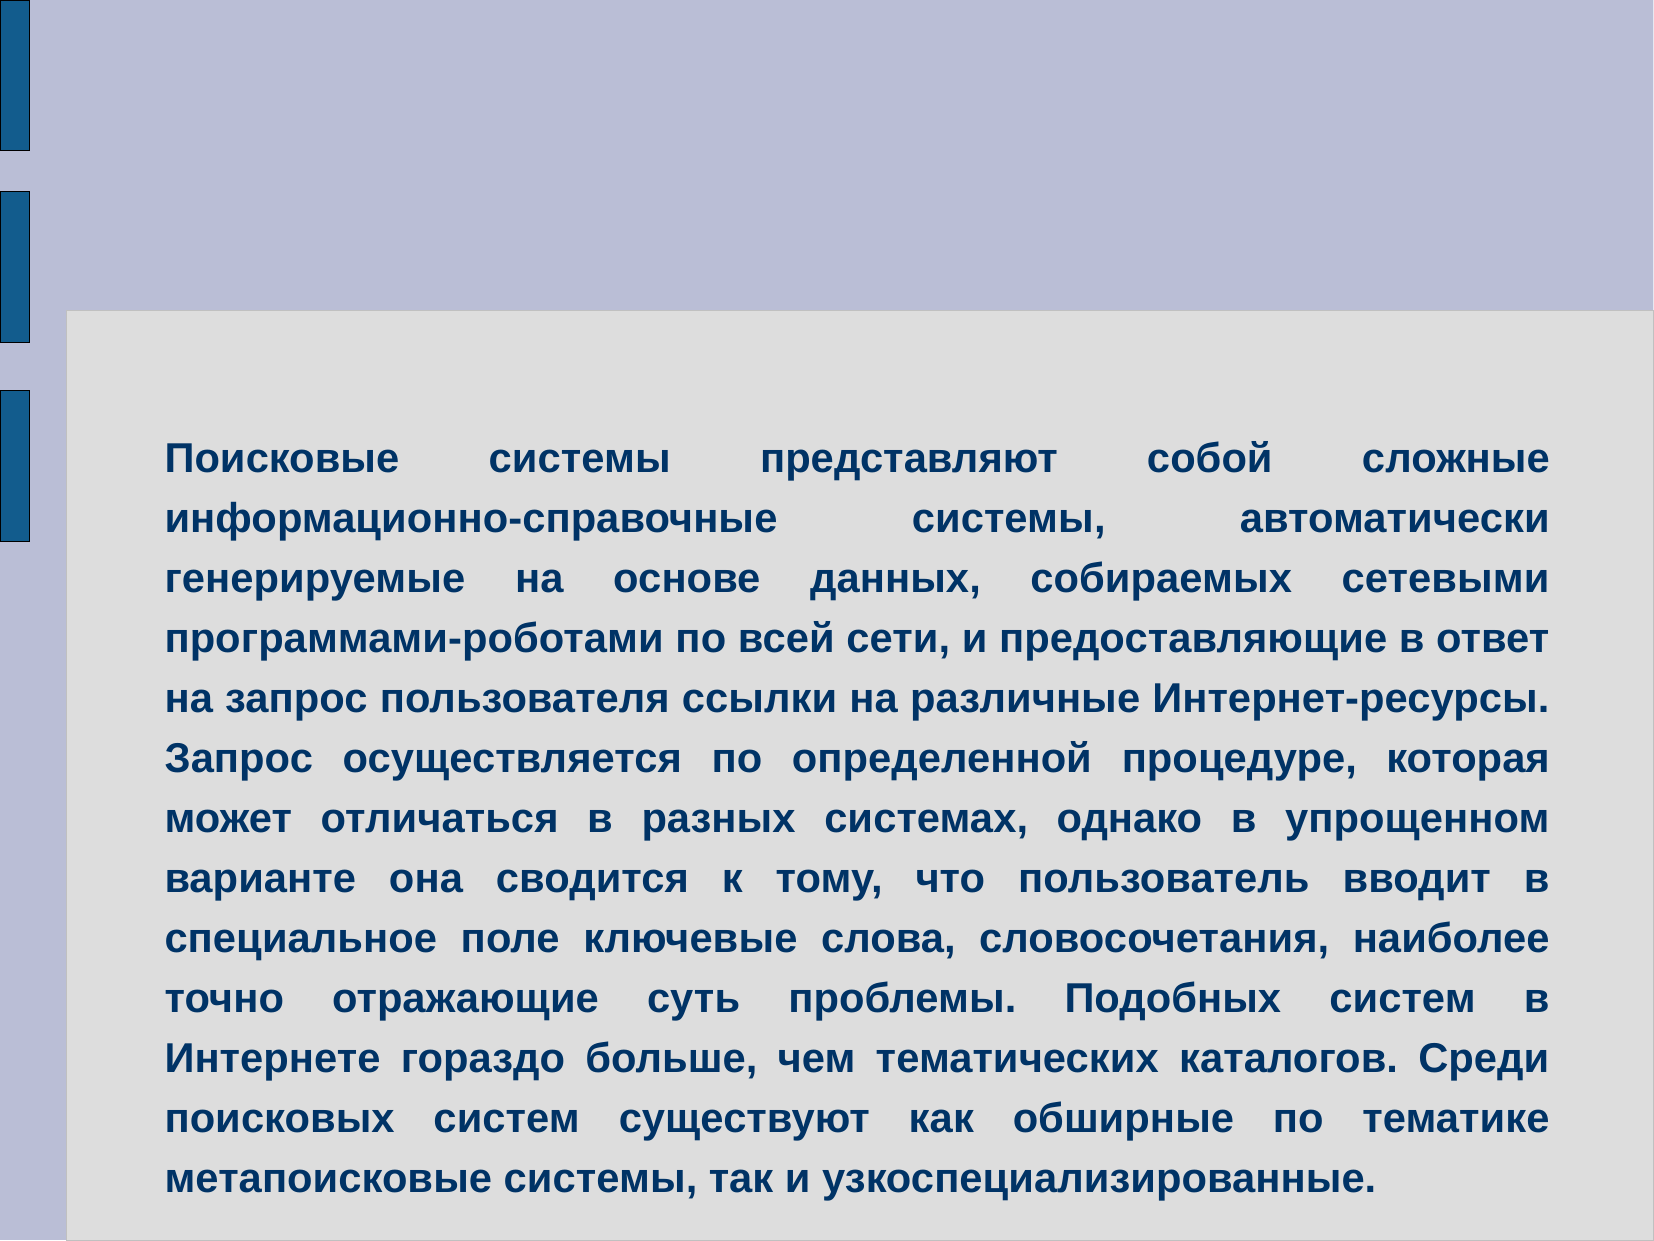

Поисковые системы представляют собой сложные информационно-справочные системы, автоматически генерируемые на основе данных, собираемых сетевыми программами-роботами по всей сети, и предоставляющие в ответ на запрос пользователя ссылки на различные Интернет-ресурсы. Запрос осуществляется по определенной процедуре, которая может отличаться в разных системах, однако в упрощенном варианте она сводится к тому, что пользователь вводит в специальное поле ключевые слова, словосочетания, наиболее точно отражающие суть проблемы. Подобных систем в Интернете гораздо больше, чем тематических каталогов. Среди поисковых систем существуют как обширные по тематике метапоисковые системы, так и узкоспециализированные.